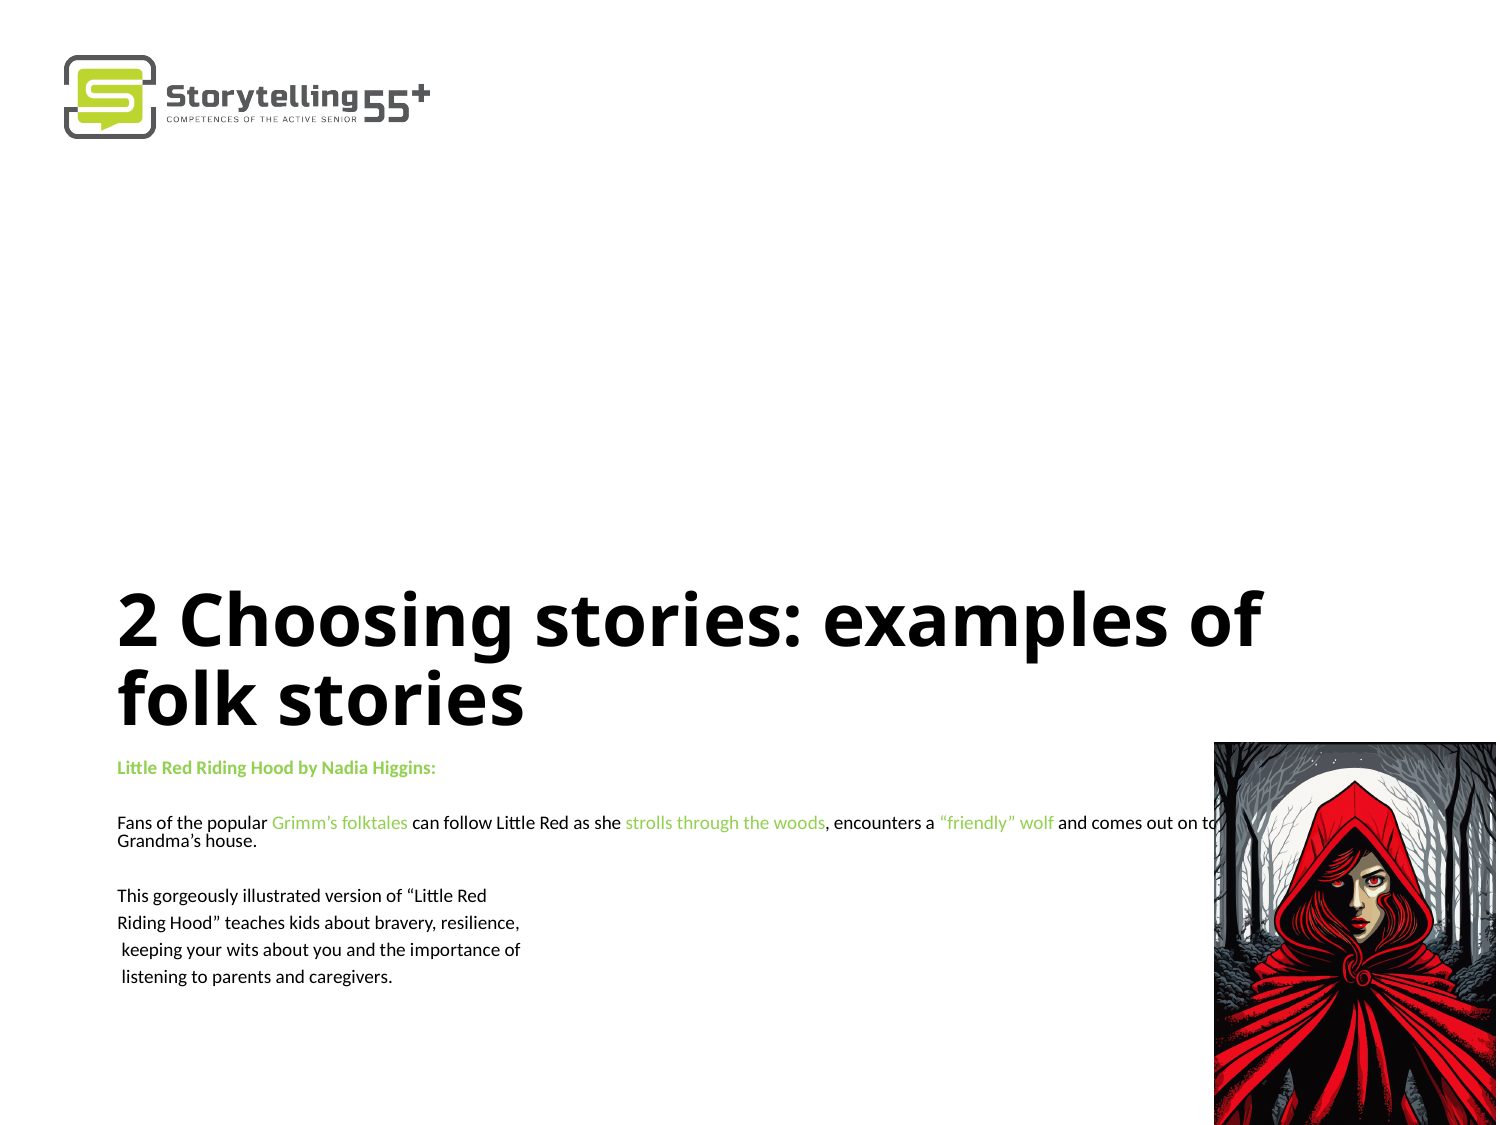

# 2 Choosing stories: examples of folk stories
Little Red Riding Hood by Nadia Higgins:
Fans of the popular Grimm’s folktales can follow Little Red as she strolls through the woods, encounters a “friendly” wolf and comes out on top after facing peril at Grandma’s house.
This gorgeously illustrated version of “Little Red
Riding Hood” teaches kids about bravery, resilience,
 keeping your wits about you and the importance of
 listening to parents and caregivers.